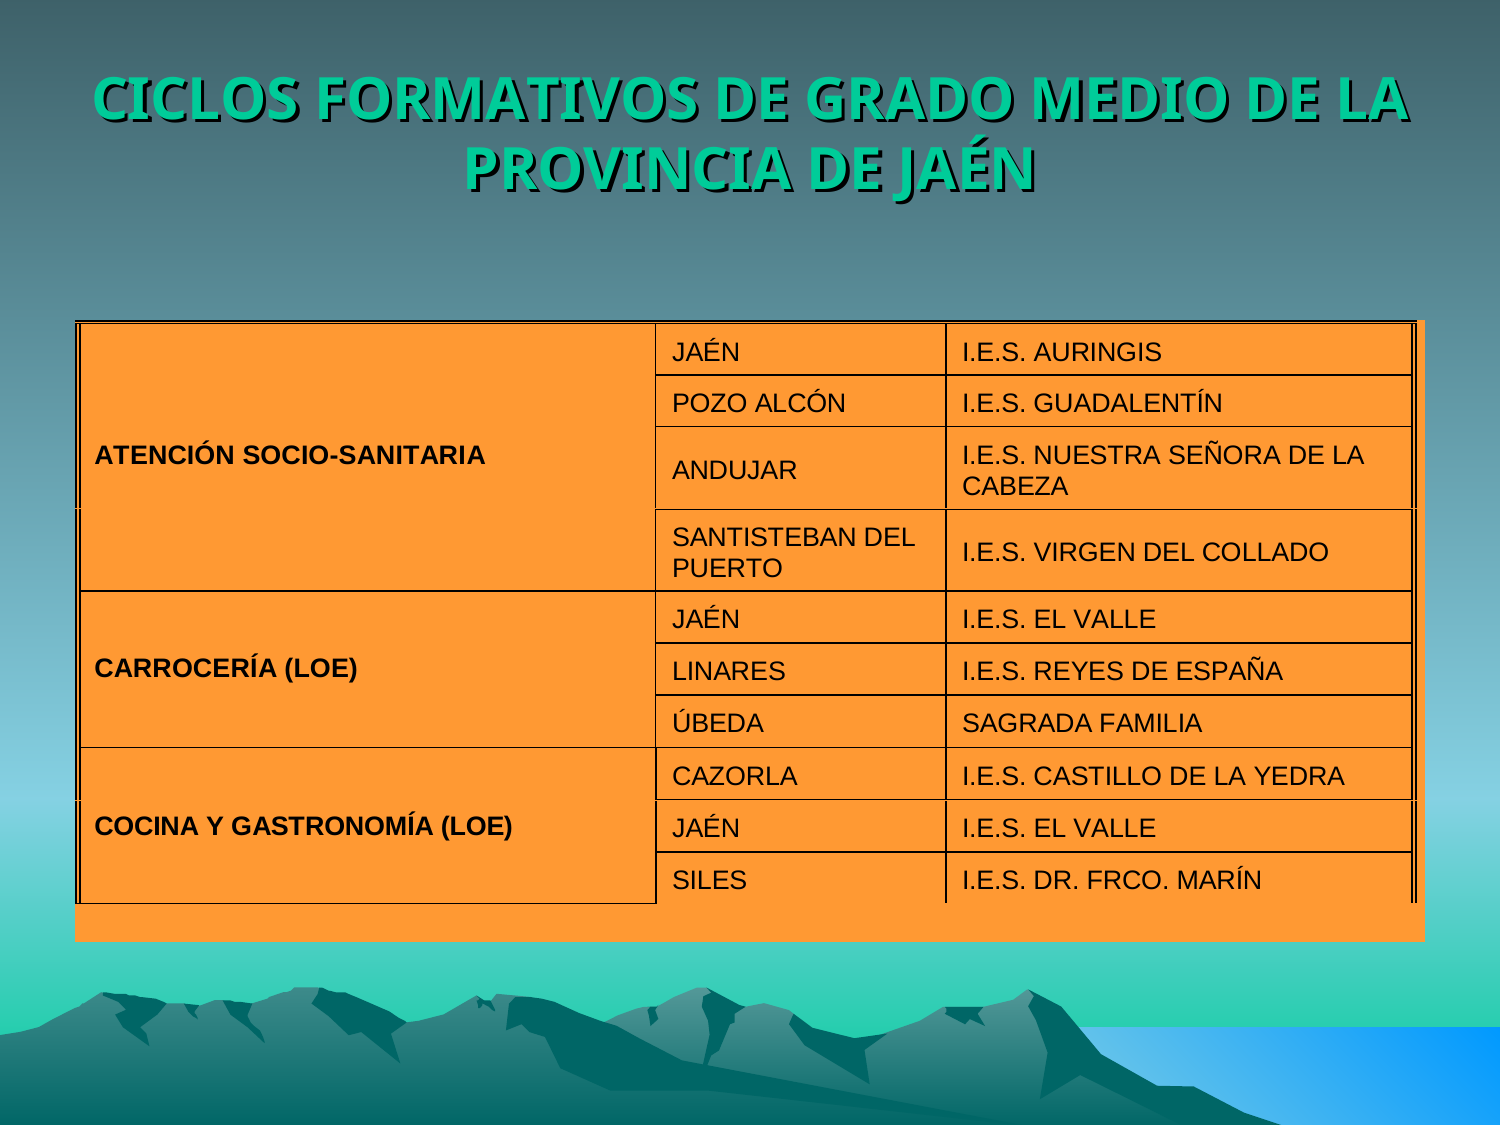

# CICLOS FORMATIVOS DE GRADO MEDIO DE LA PROVINCIA DE JAÉN